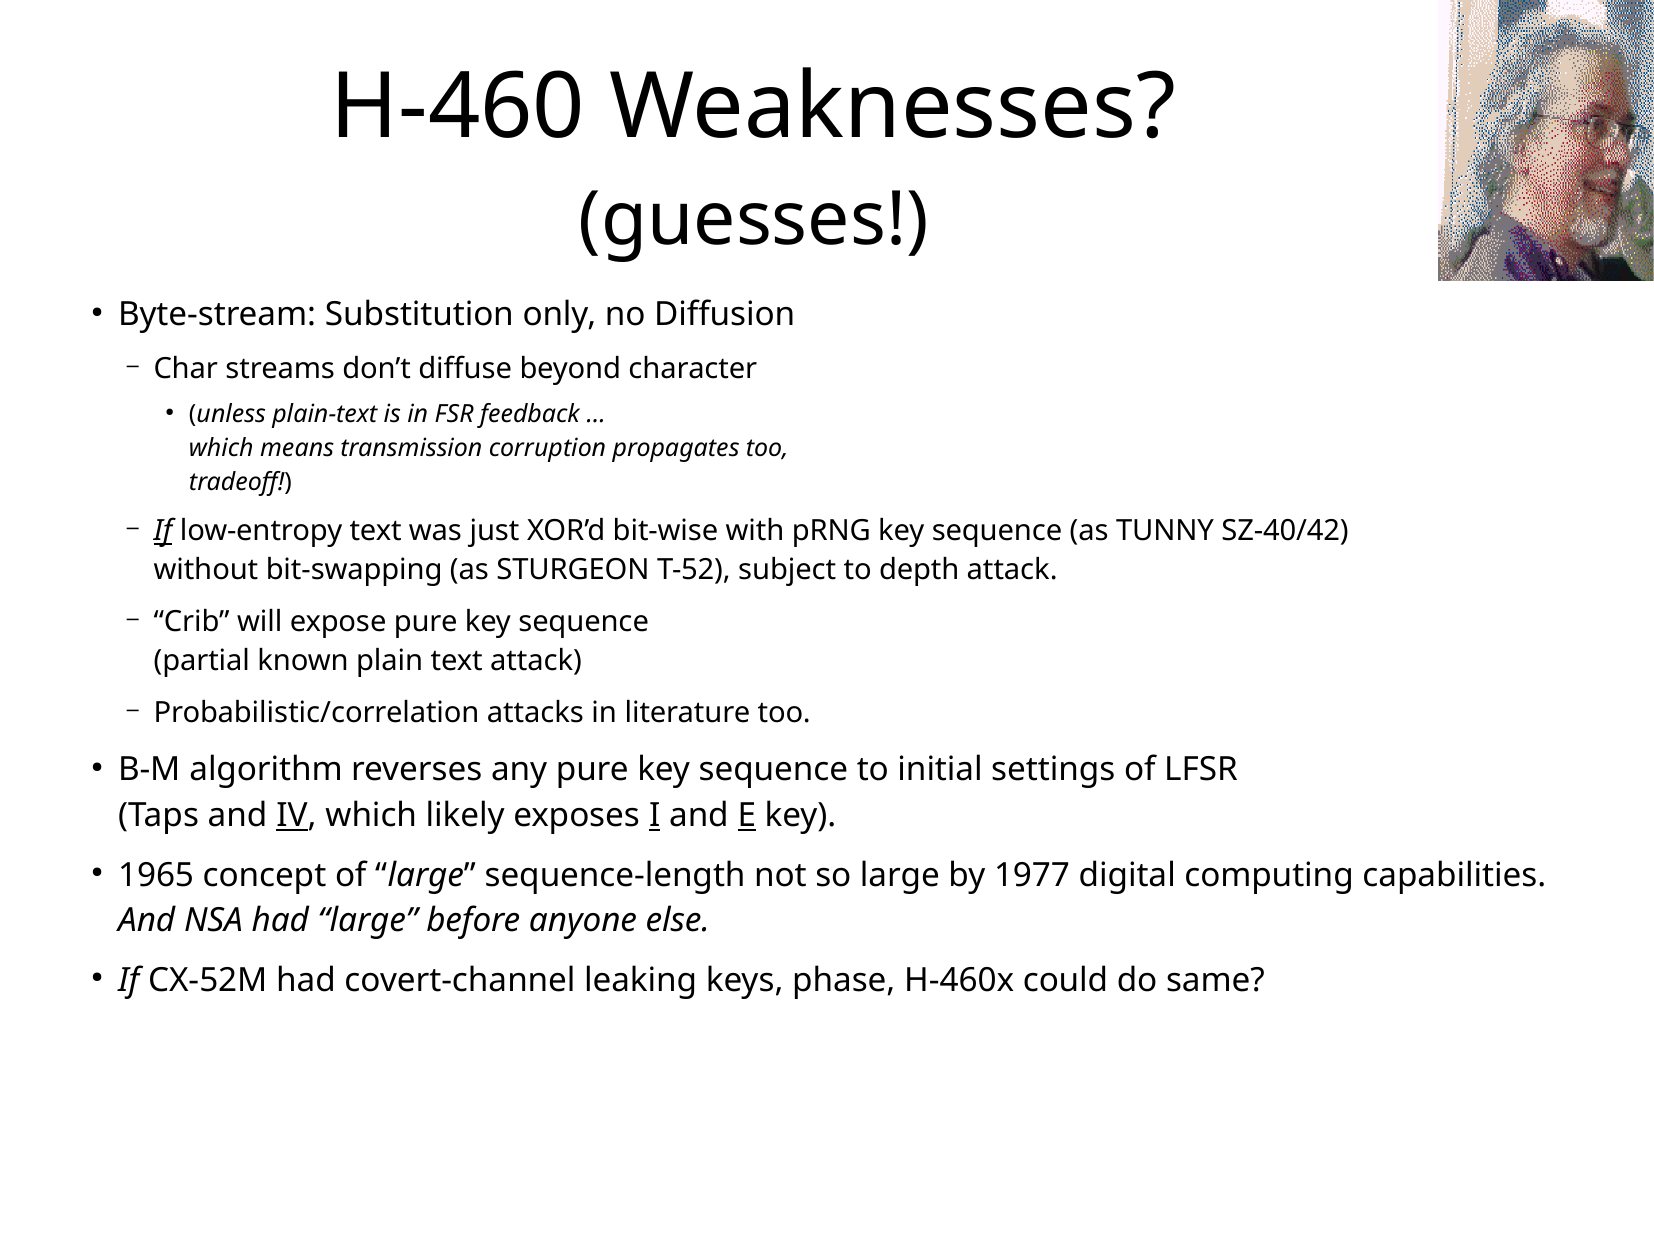

# H-460 Weaknesses? (guesses!)
Byte-stream: Substitution only, no Diffusion
Char streams don’t diffuse beyond character
(unless plain-text is in FSR feedback …
which means transmission corruption propagates too,
tradeoff!)
If low-entropy text was just XOR’d bit-wise with pRNG key sequence (as TUNNY SZ-40/42)
without bit-swapping (as STURGEON T-52), subject to depth attack.
“Crib” will expose pure key sequence
(partial known plain text attack)
Probabilistic/correlation attacks in literature too.
B-M algorithm reverses any pure key sequence to initial settings of LFSR
(Taps and IV, which likely exposes I and E key).
1965 concept of “large” sequence-length not so large by 1977 digital computing capabilities. And NSA had “large” before anyone else.
If CX-52M had covert-channel leaking keys, phase, H-460x could do same?